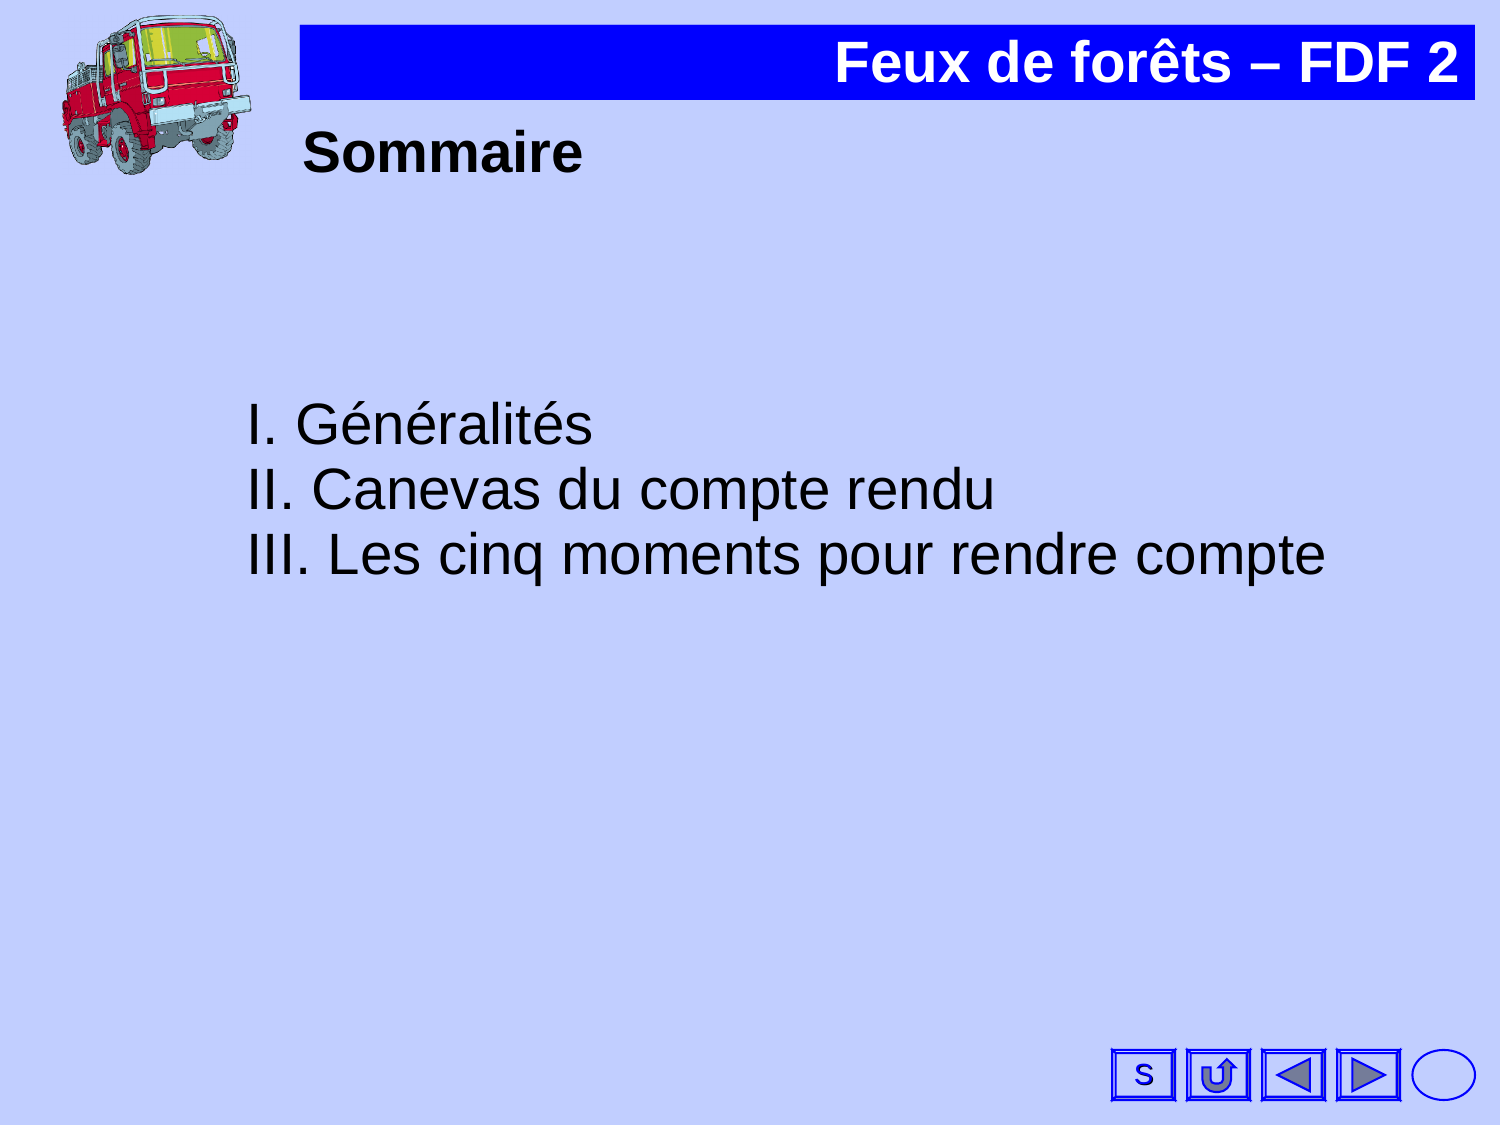

Feux de forêts – FDF 2
Sommaire
I. Généralités
II. Canevas du compte rendu
III. Les cinq moments pour rendre compte